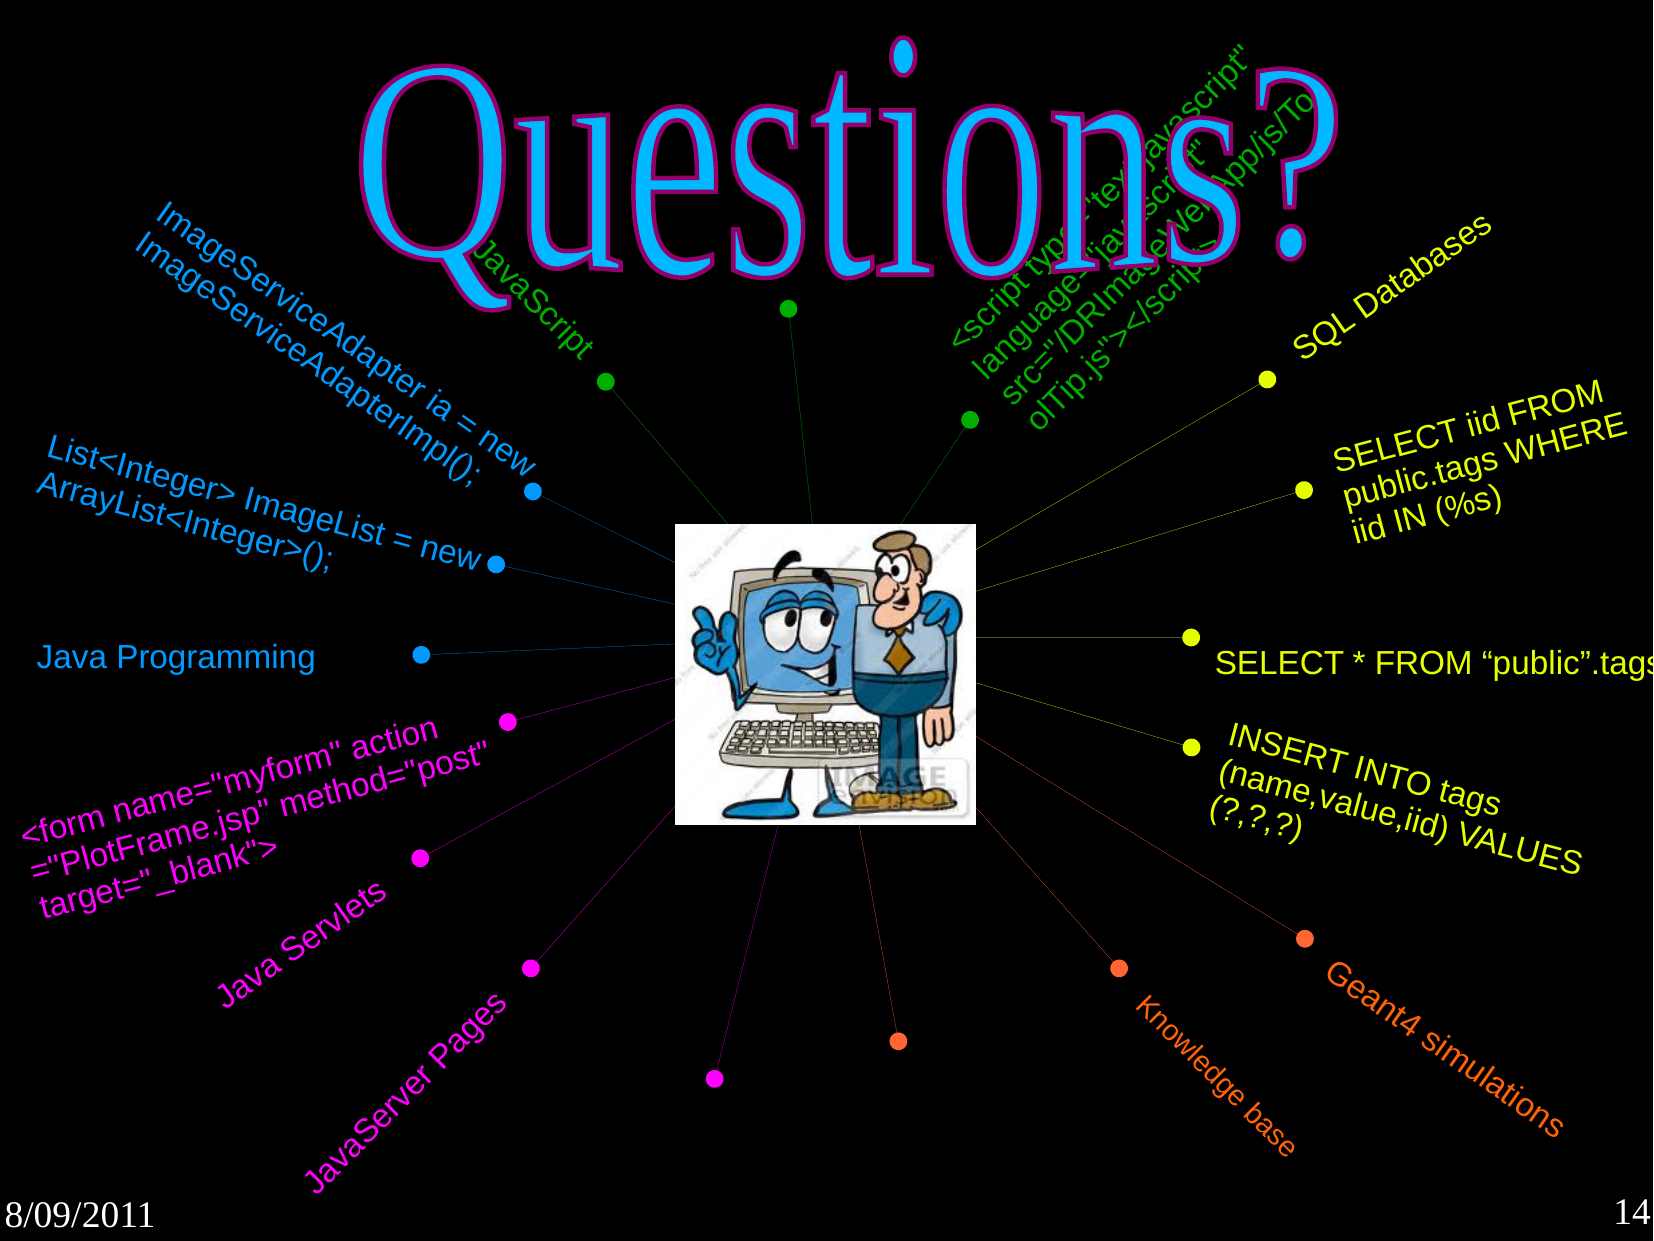

Questions?
<script type="text/javascript" language="javascript" src="/DRImageWebApp/js/ToolTip.js"></script>
SQL Databases
JavaScript
ImageServiceAdapter ia = new ImageServiceAdapterImpl();
SELECT iid FROM public.tags WHERE iid IN (%s)
List<Integer> ImageList = new ArrayList<Integer>();
Java Programming
SELECT * FROM “public”.tags
<form name="myform" action ="PlotFrame.jsp" method="post" target="_blank">
INSERT INTO tags (name,value,iid) VALUES (?,?,?)
Java Servlets
JavaServer Pages
Geant4 simulations
Knowledge base
14
8/09/2011